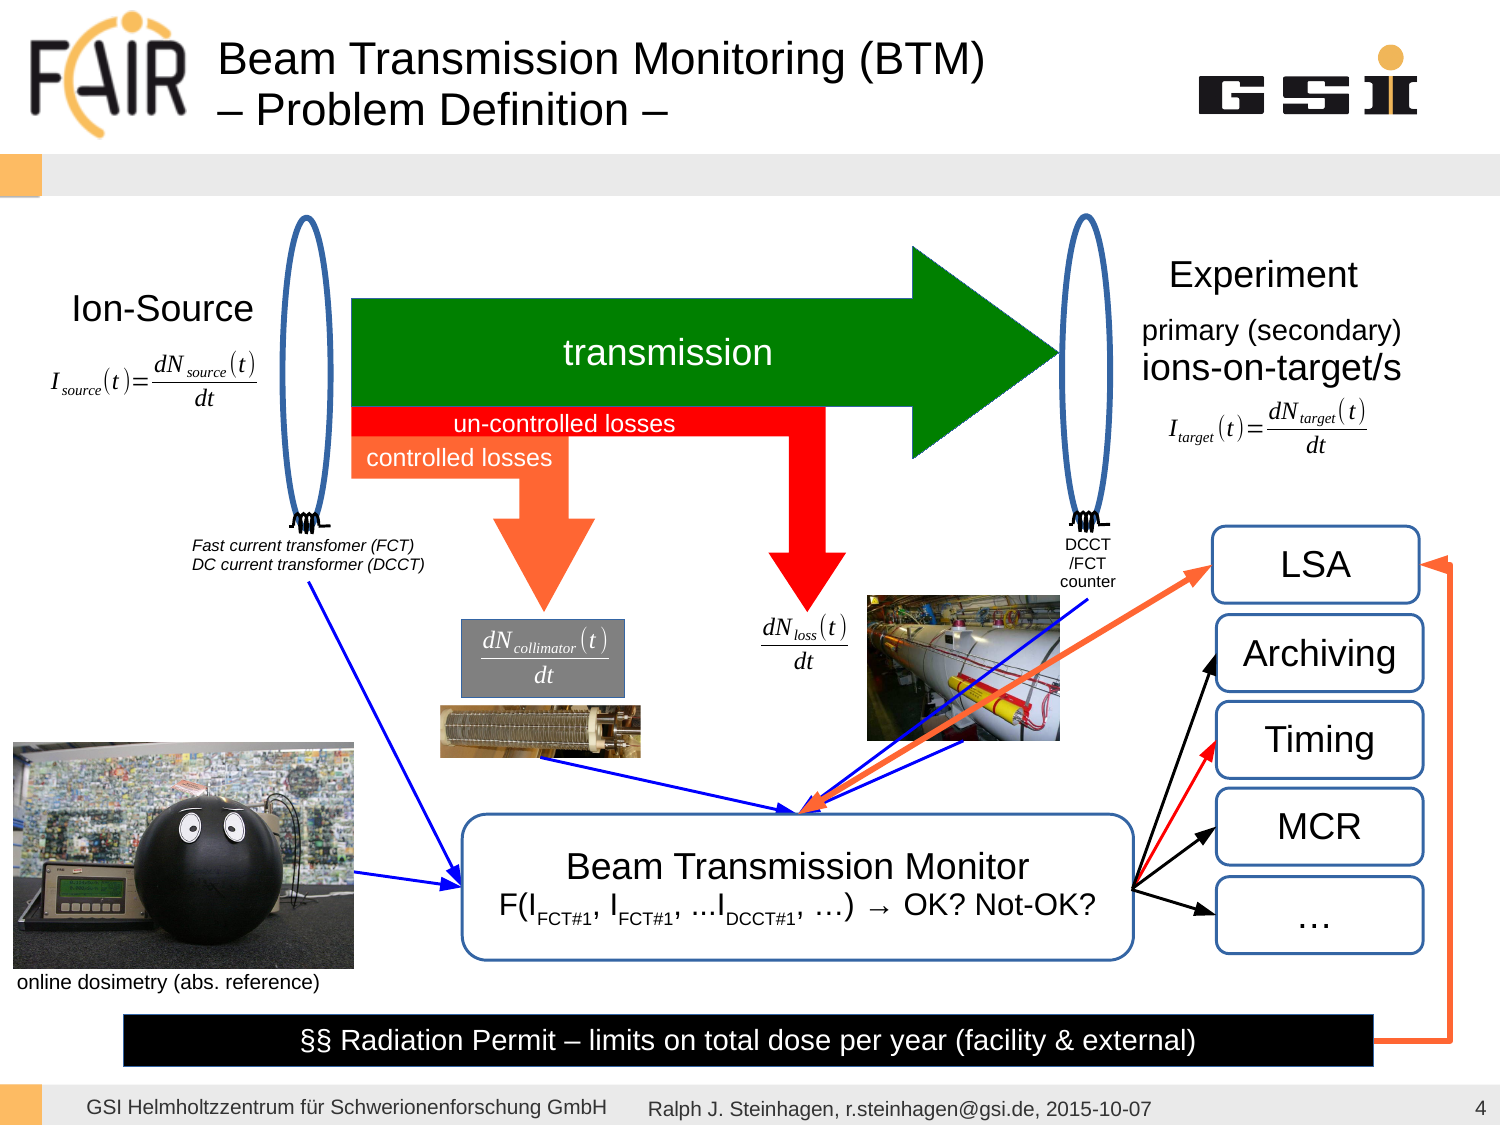

# Beam Transmission Monitoring (BTM) – Problem Definition –
DCCT
/FCT
counter
Fast current transfomer (FCT)
DC current transformer (DCCT)
transmission
Experiment
Ion-Source
primary (secondary)
ions-on-target/s
un-controlled losses
controlled losses
LSA
Archiving
Timing
online dosimetry (abs. reference)
MCR
Beam Transmission Monitor
F(IFCT#1, IFCT#1, ...IDCCT#1, …) → OK? Not-OK?
…
§§ Radiation Permit – limits on total dose per year (facility & external)